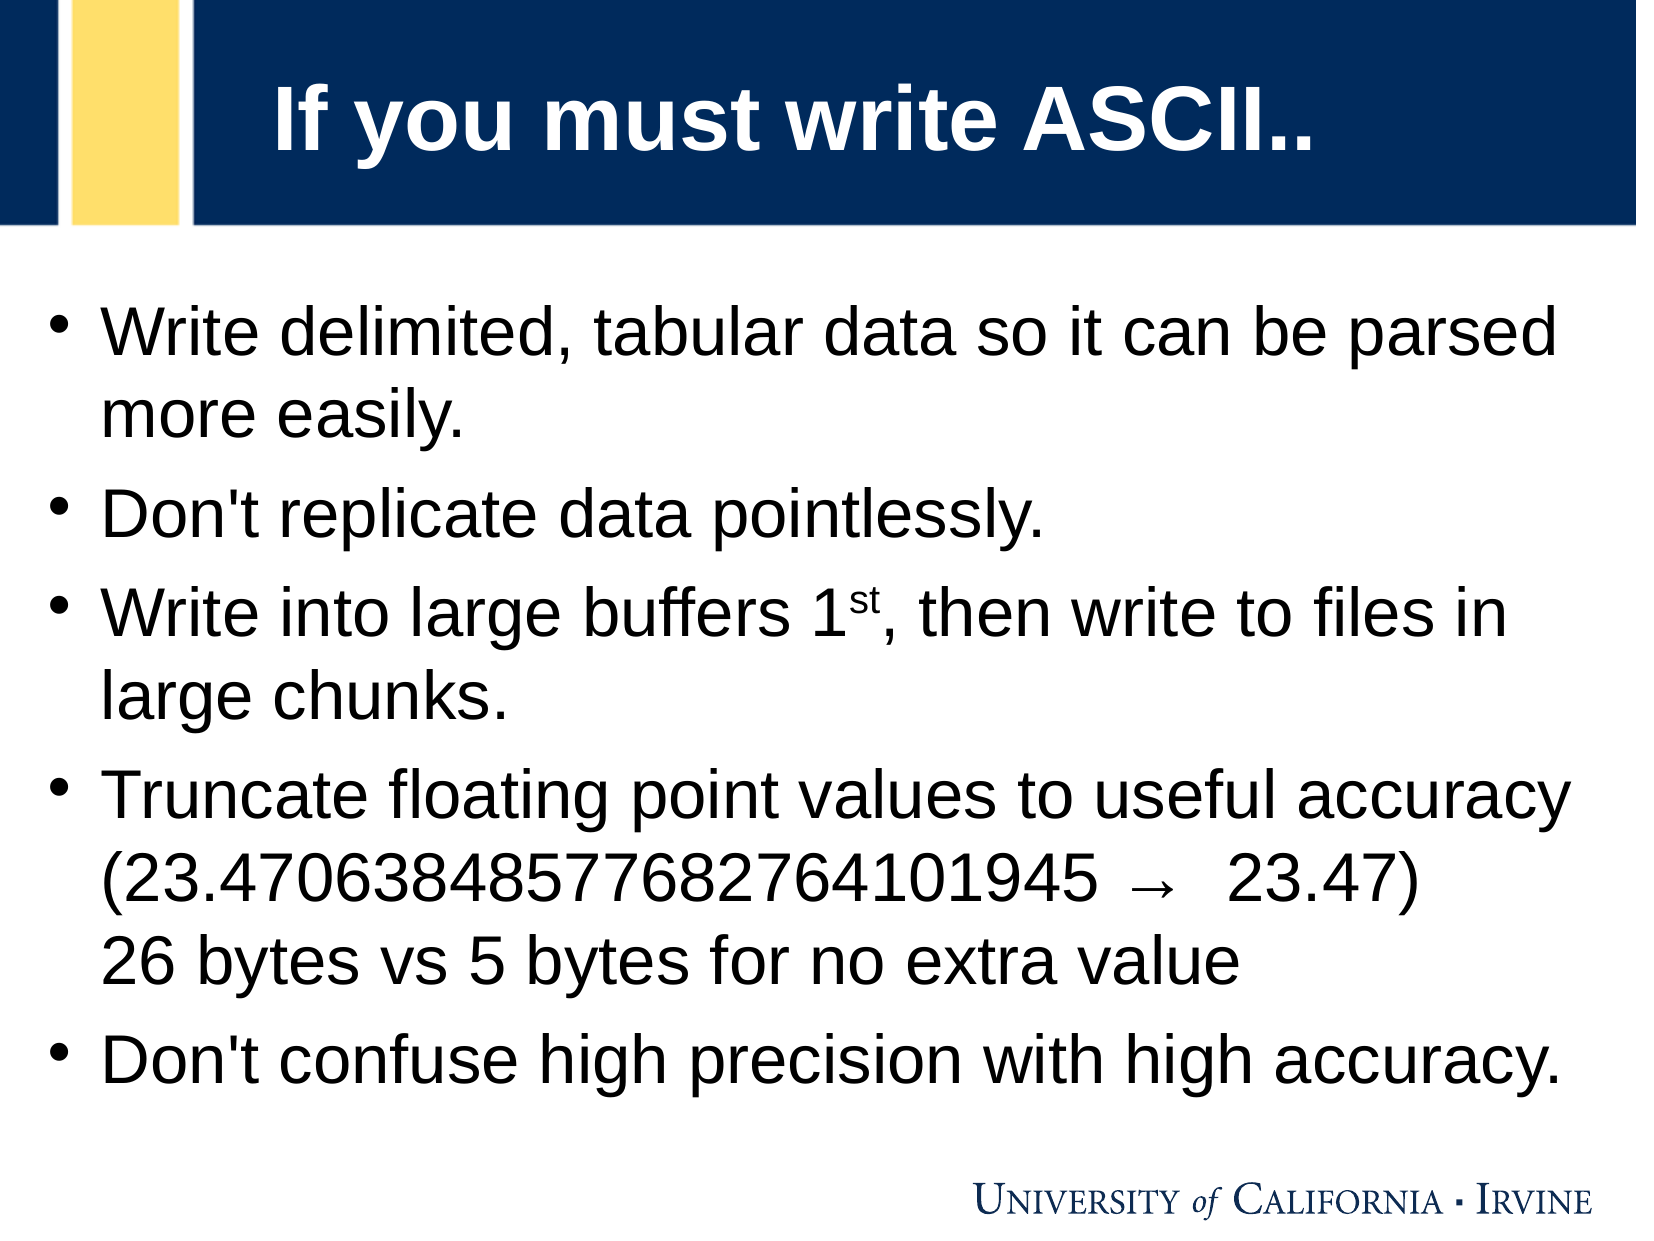

# If you must write ASCII..
Write delimited, tabular data so it can be parsed more easily.
Don't replicate data pointlessly.
Write into large buffers 1st, then write to files in large chunks.
Truncate floating point values to useful accuracy (23.47063848577682764101945 → 23.47)
26 bytes vs 5 bytes for no extra value
Don't confuse high precision with high accuracy.